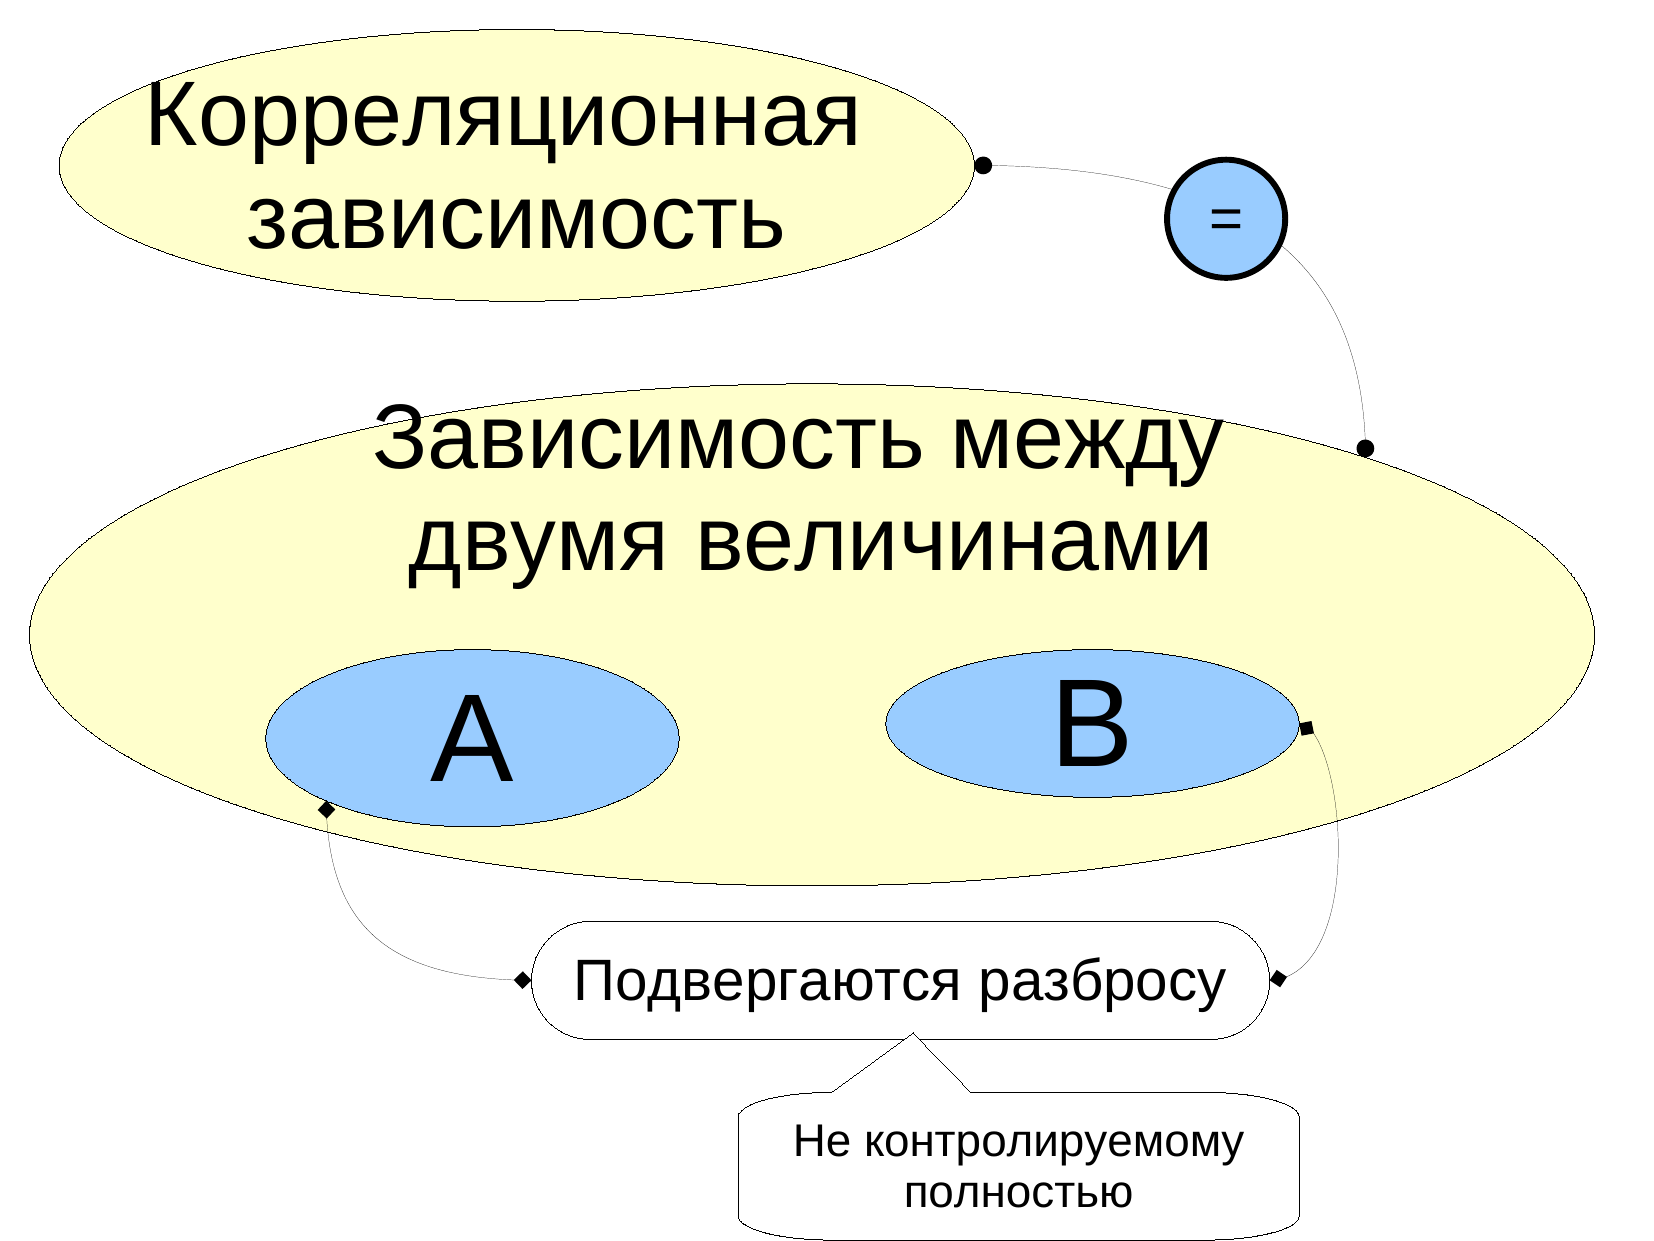

Корреляционная
зависимость
=
Зависимость между
двумя величинами
А
В
Подвергаются разбросу
Не контролируемому
полностью